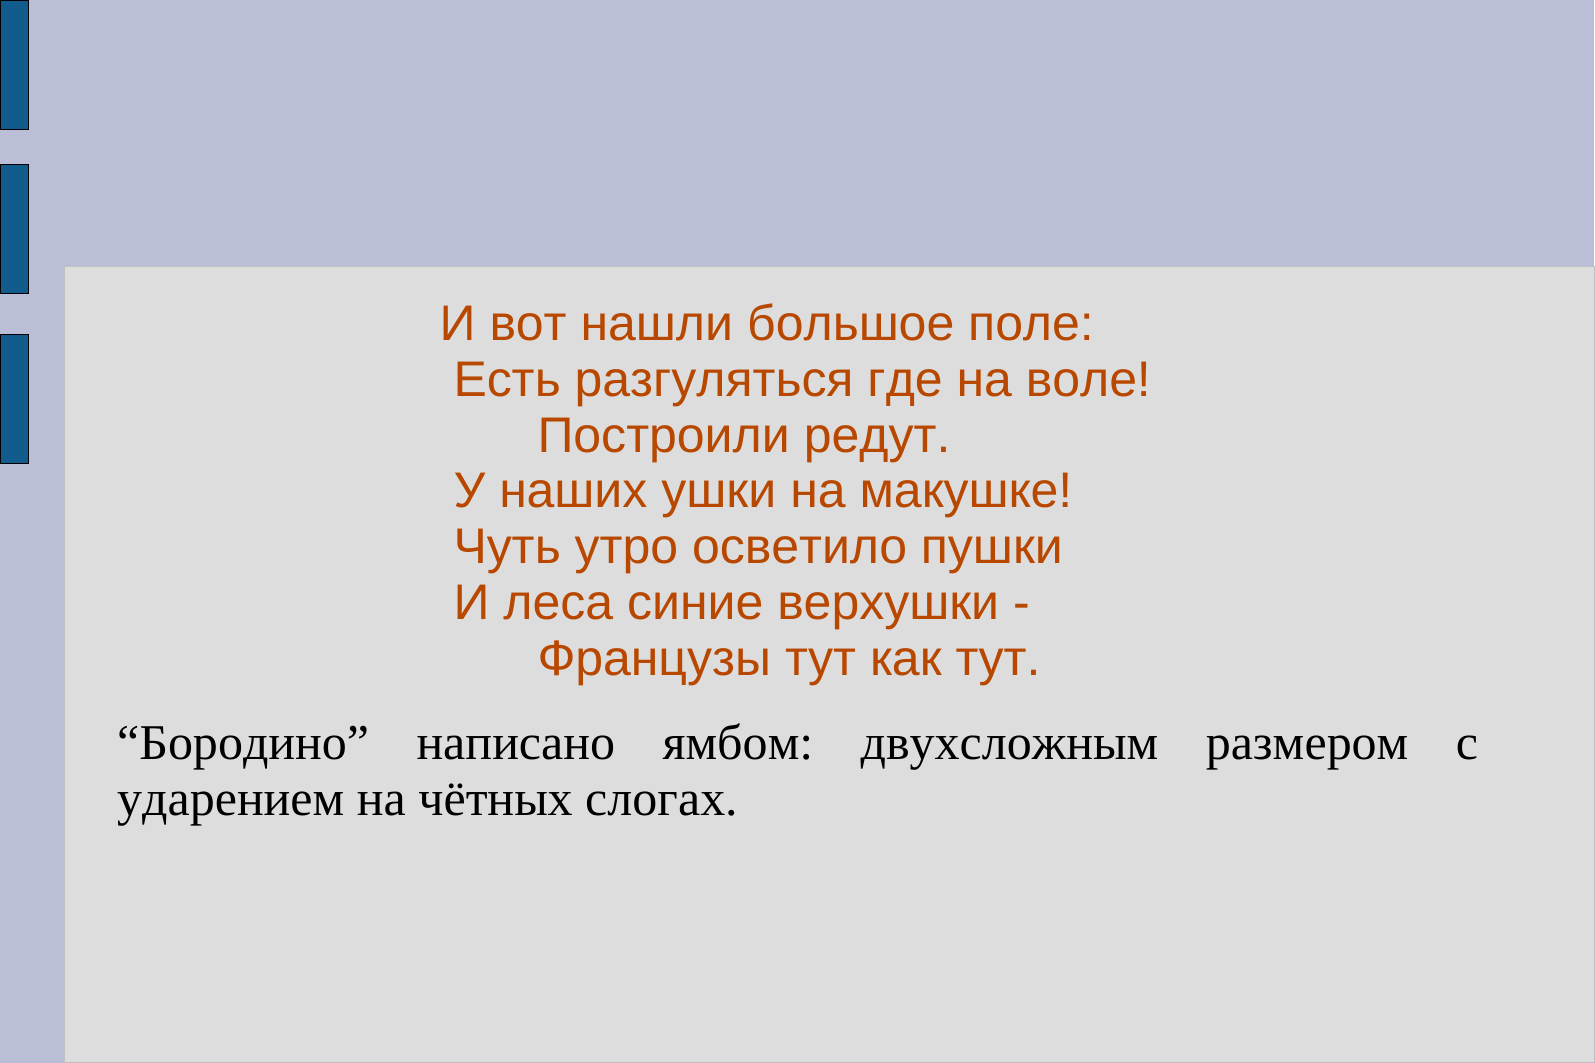

# “Бородино” написано ямбом: двухсложным размером с ударением на чётных слогах.
И вот нашли большое поле:
 Есть разгуляться где на воле!
 Построили редут.
 У наших ушки на макушке!
 Чуть утро осветило пушки
 И леса синие верхушки -
 Французы тут как тут.